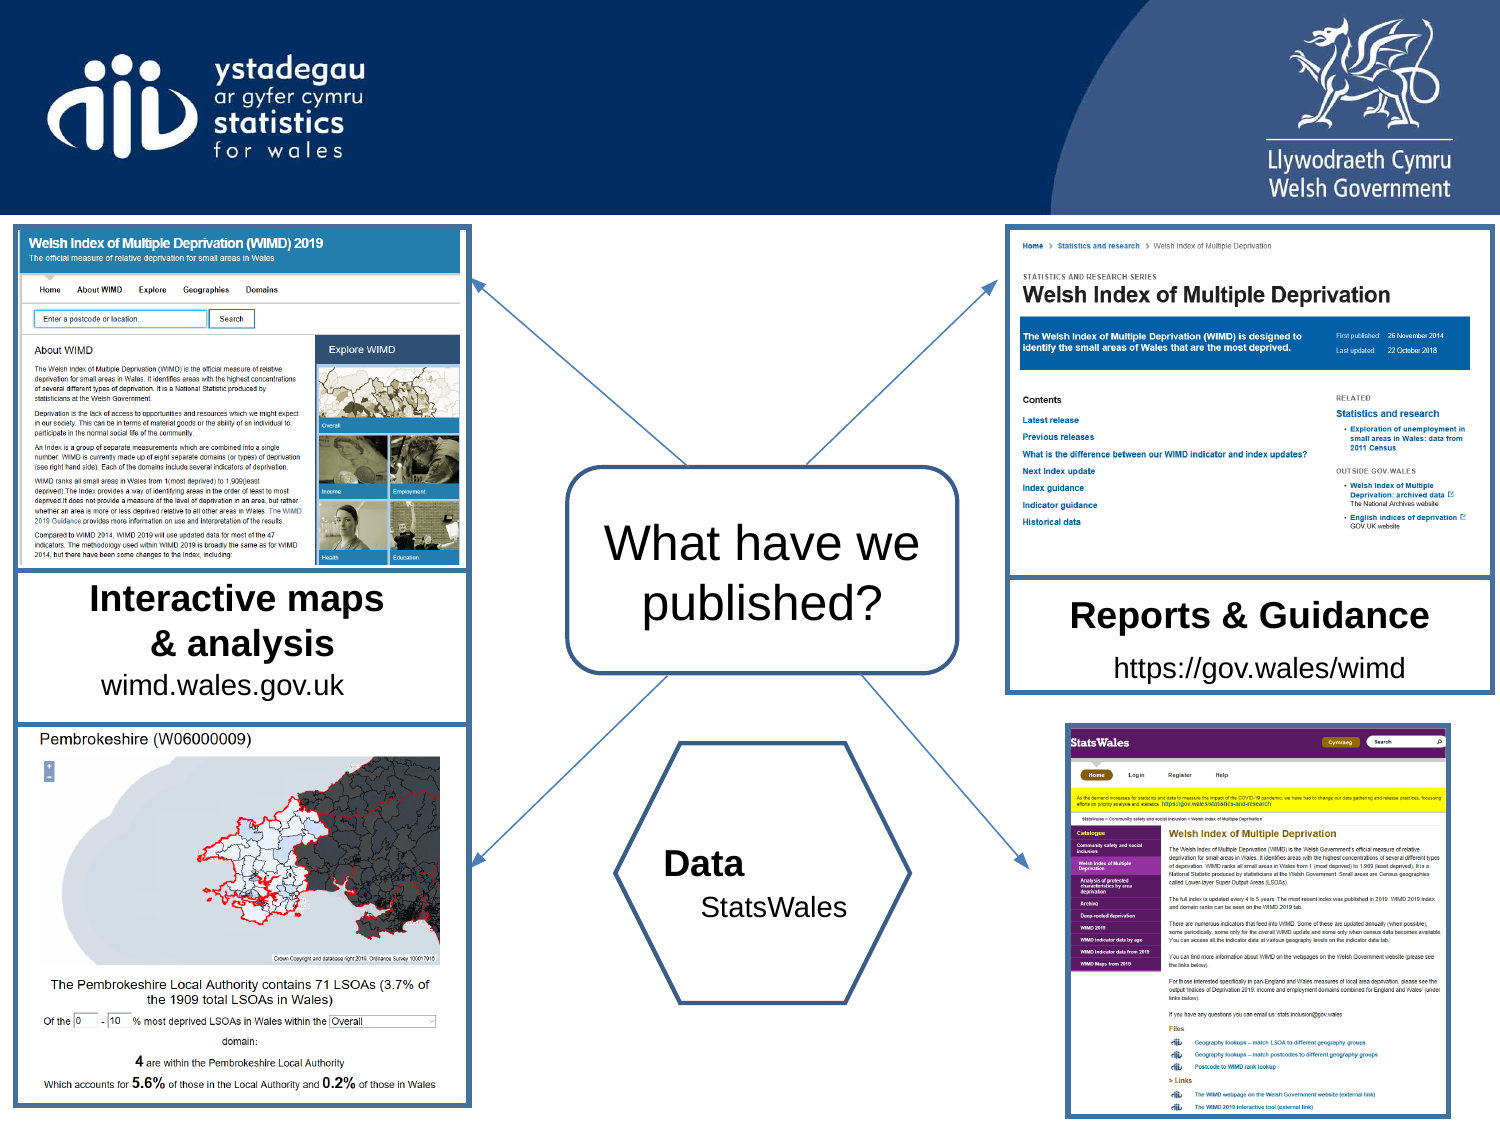

What have we published?
Interactive maps
& analysis
Reports & Guidance
https://gov.wales/wimd
wimd.wales.gov.uk
Data
StatsWales